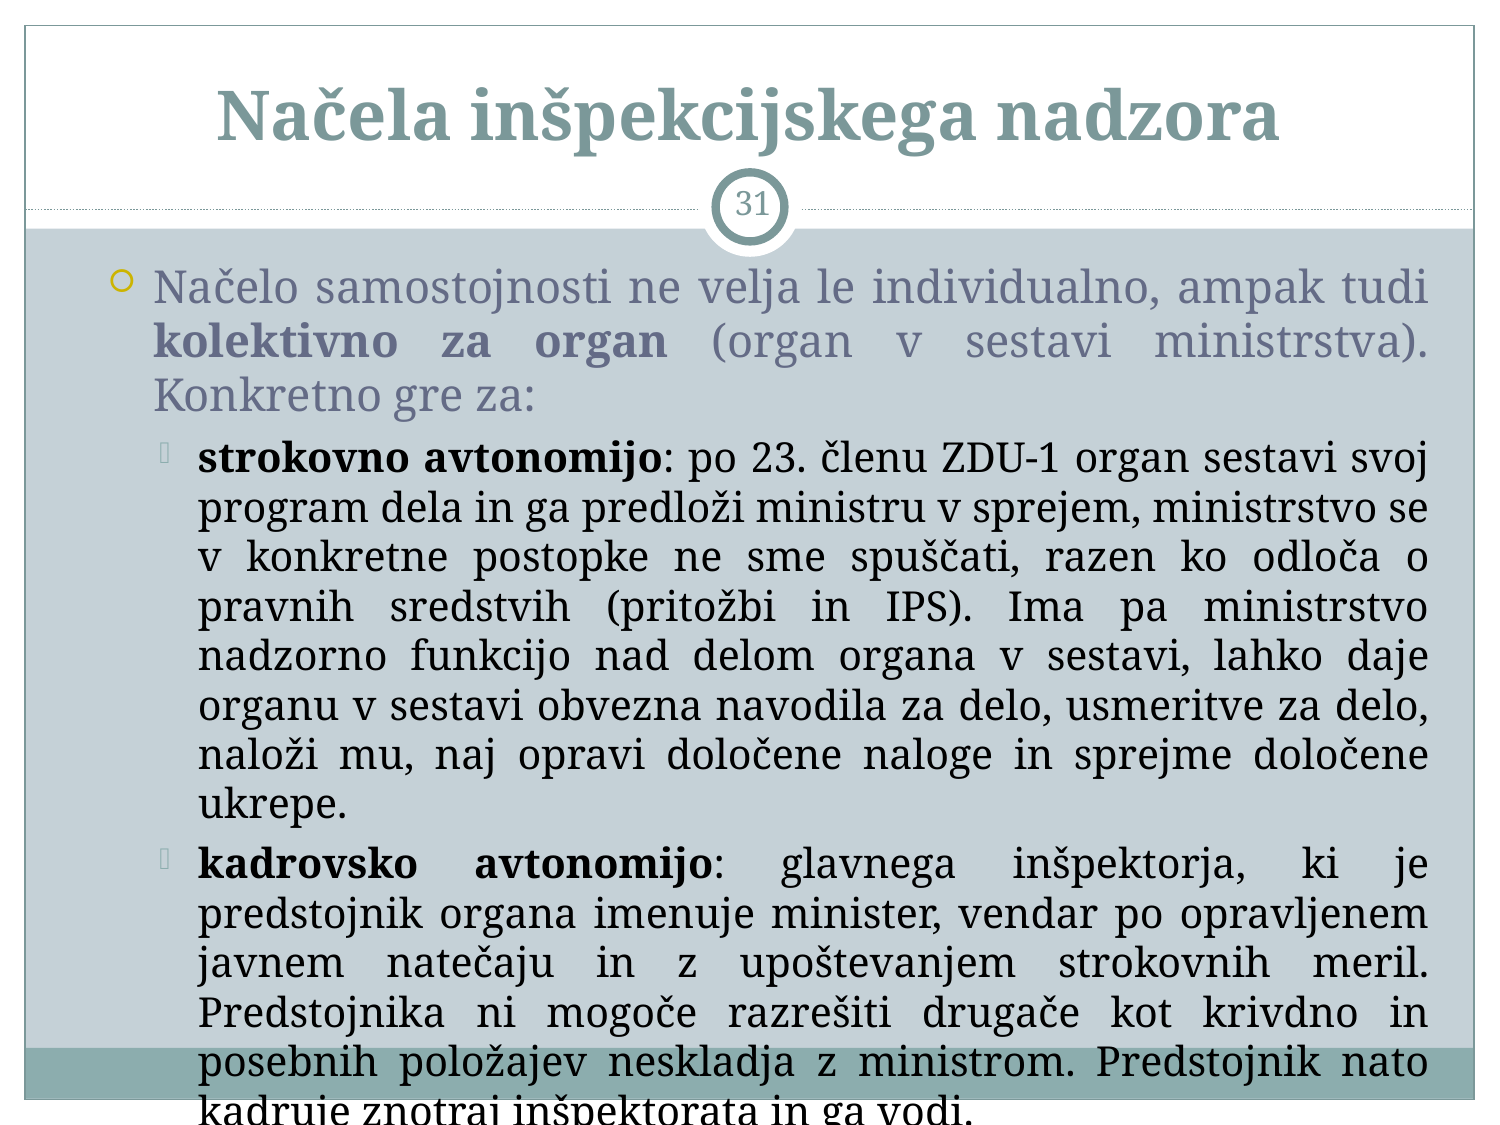

# Načela inšpekcijskega nadzora
Načelo samostojnosti ne velja le individualno, ampak tudi kolektivno za organ (organ v sestavi ministrstva). Konkretno gre za:
strokovno avtonomijo: po 23. členu ZDU-1 organ sestavi svoj program dela in ga predloži ministru v sprejem, ministrstvo se v konkretne postopke ne sme spuščati, razen ko odloča o pravnih sredstvih (pritožbi in IPS). Ima pa ministrstvo nadzorno funkcijo nad delom organa v sestavi, lahko daje organu v sestavi obvezna navodila za delo, usmeritve za delo, naloži mu, naj opravi določene naloge in sprejme določene ukrepe.
kadrovsko avtonomijo: glavnega inšpektorja, ki je predstojnik organa imenuje minister, vendar po opravljenem javnem natečaju in z upoštevanjem strokovnih meril. Predstojnika ni mogoče razrešiti drugače kot krivdno in posebnih položajev neskladja z ministrom. Predstojnik nato kadruje znotraj inšpektorata in ga vodi.